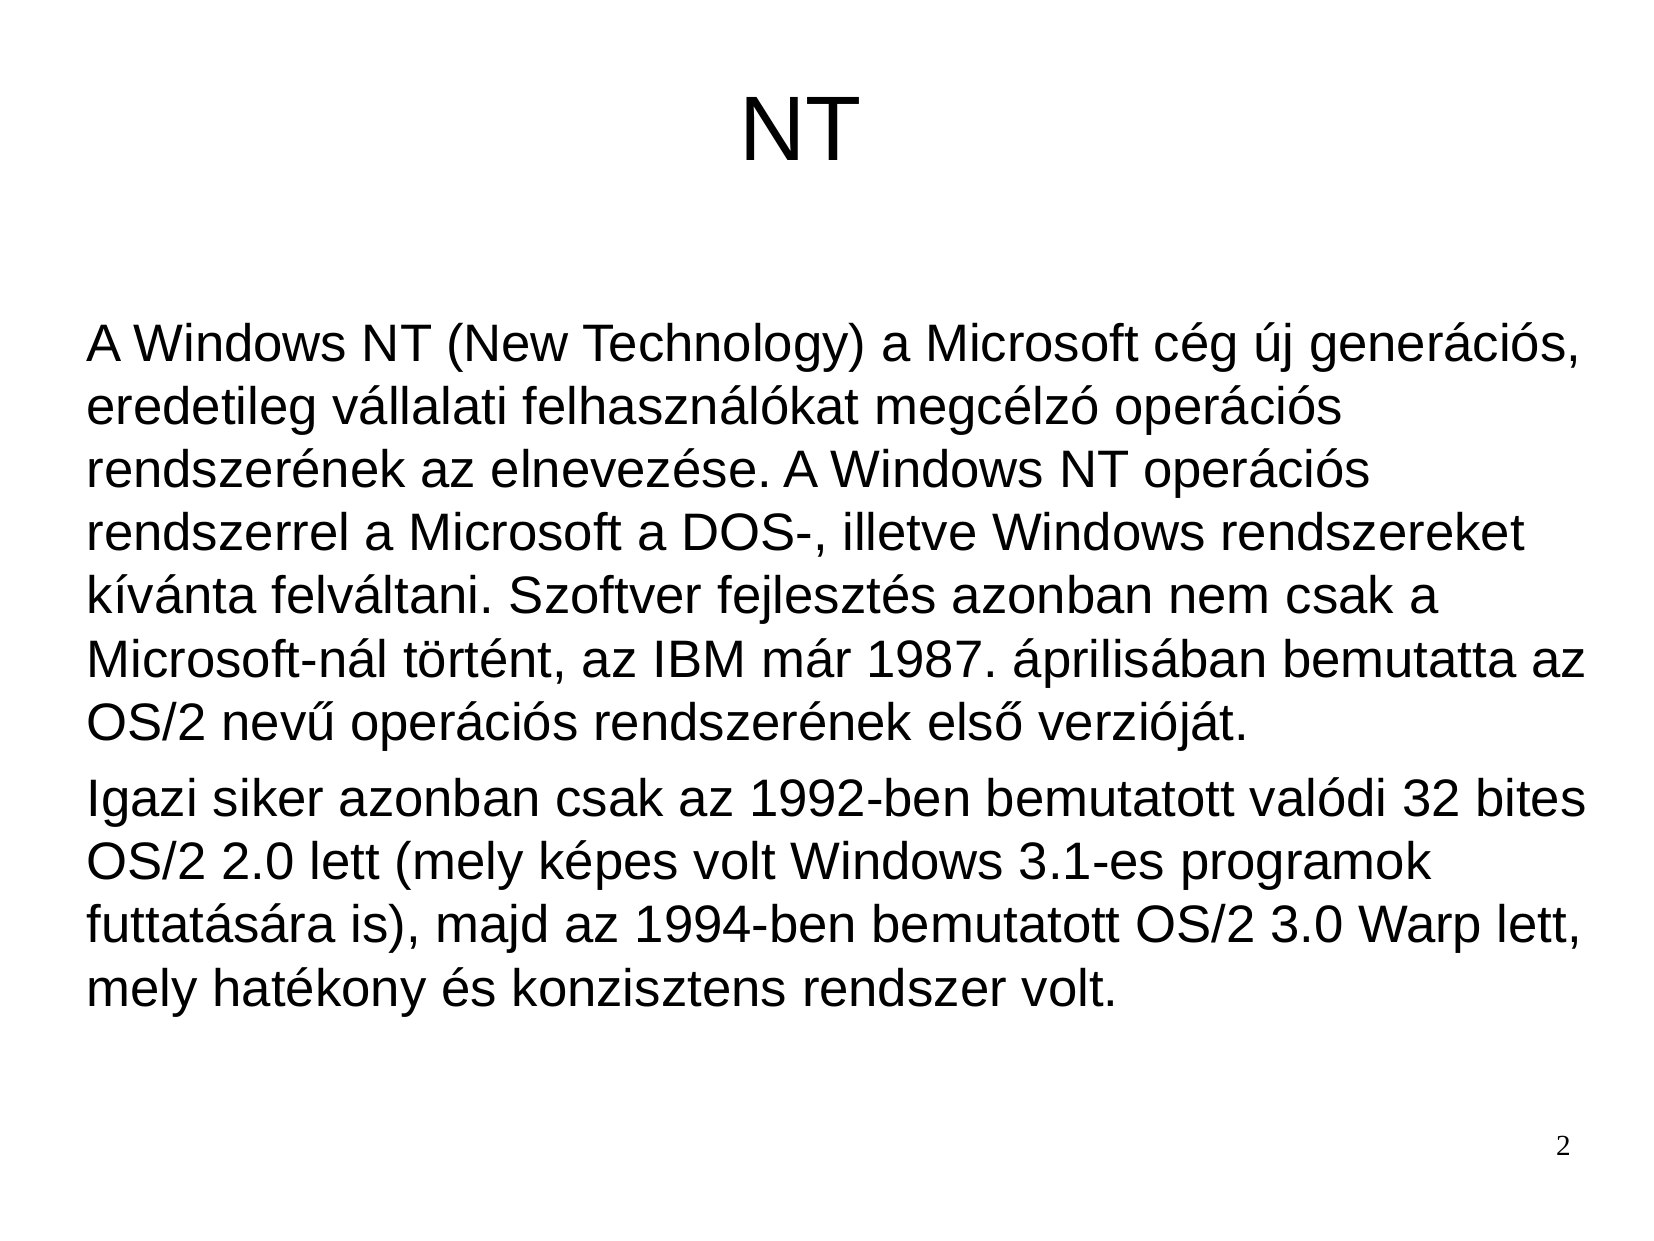

# NT
A Windows NT (New Technology) a Microsoft cég új generációs, eredetileg vállalati felhasználókat megcélzó operációs rendszerének az elnevezése. A Windows NT operációs rendszerrel a Microsoft a DOS-, illetve Windows rendszereket kívánta felváltani. Szoftver fejlesztés azonban nem csak a Microsoft-nál történt, az IBM már 1987. áprilisában bemutatta az OS/2 nevű operációs rendszerének első verzióját.
Igazi siker azonban csak az 1992-ben bemutatott valódi 32 bites OS/2 2.0 lett (mely képes volt Windows 3.1-es programok futtatására is), majd az 1994-ben bemutatott OS/2 3.0 Warp lett, mely hatékony és konzisztens rendszer volt.
2